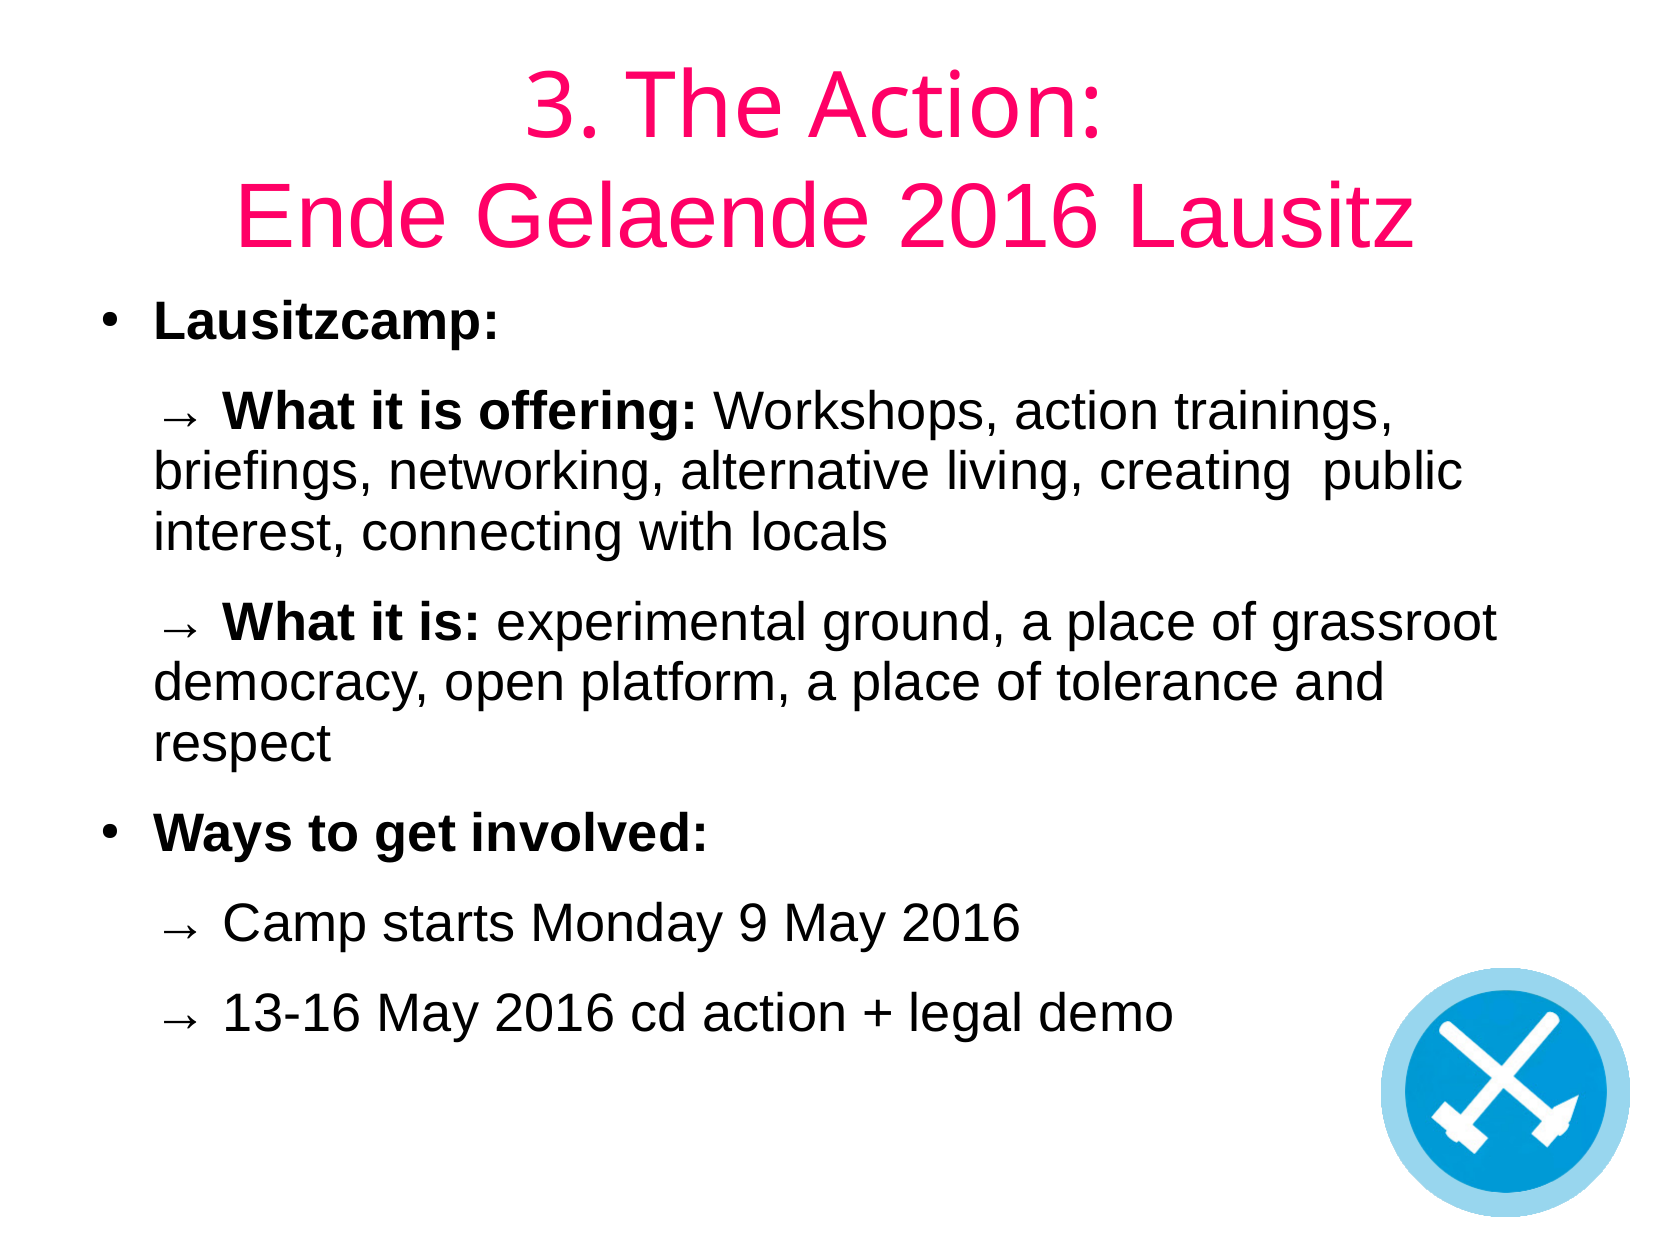

# 3. The Action: Ende Gelaende 2016 Lausitz
Lausitzcamp:
→ What it is offering: Workshops, action trainings, briefings, networking, alternative living, creating public interest, connecting with locals
→ What it is: experimental ground, a place of grassroot democracy, open platform, a place of tolerance and respect
Ways to get involved:
→ Camp starts Monday 9 May 2016
→ 13-16 May 2016 cd action + legal demo